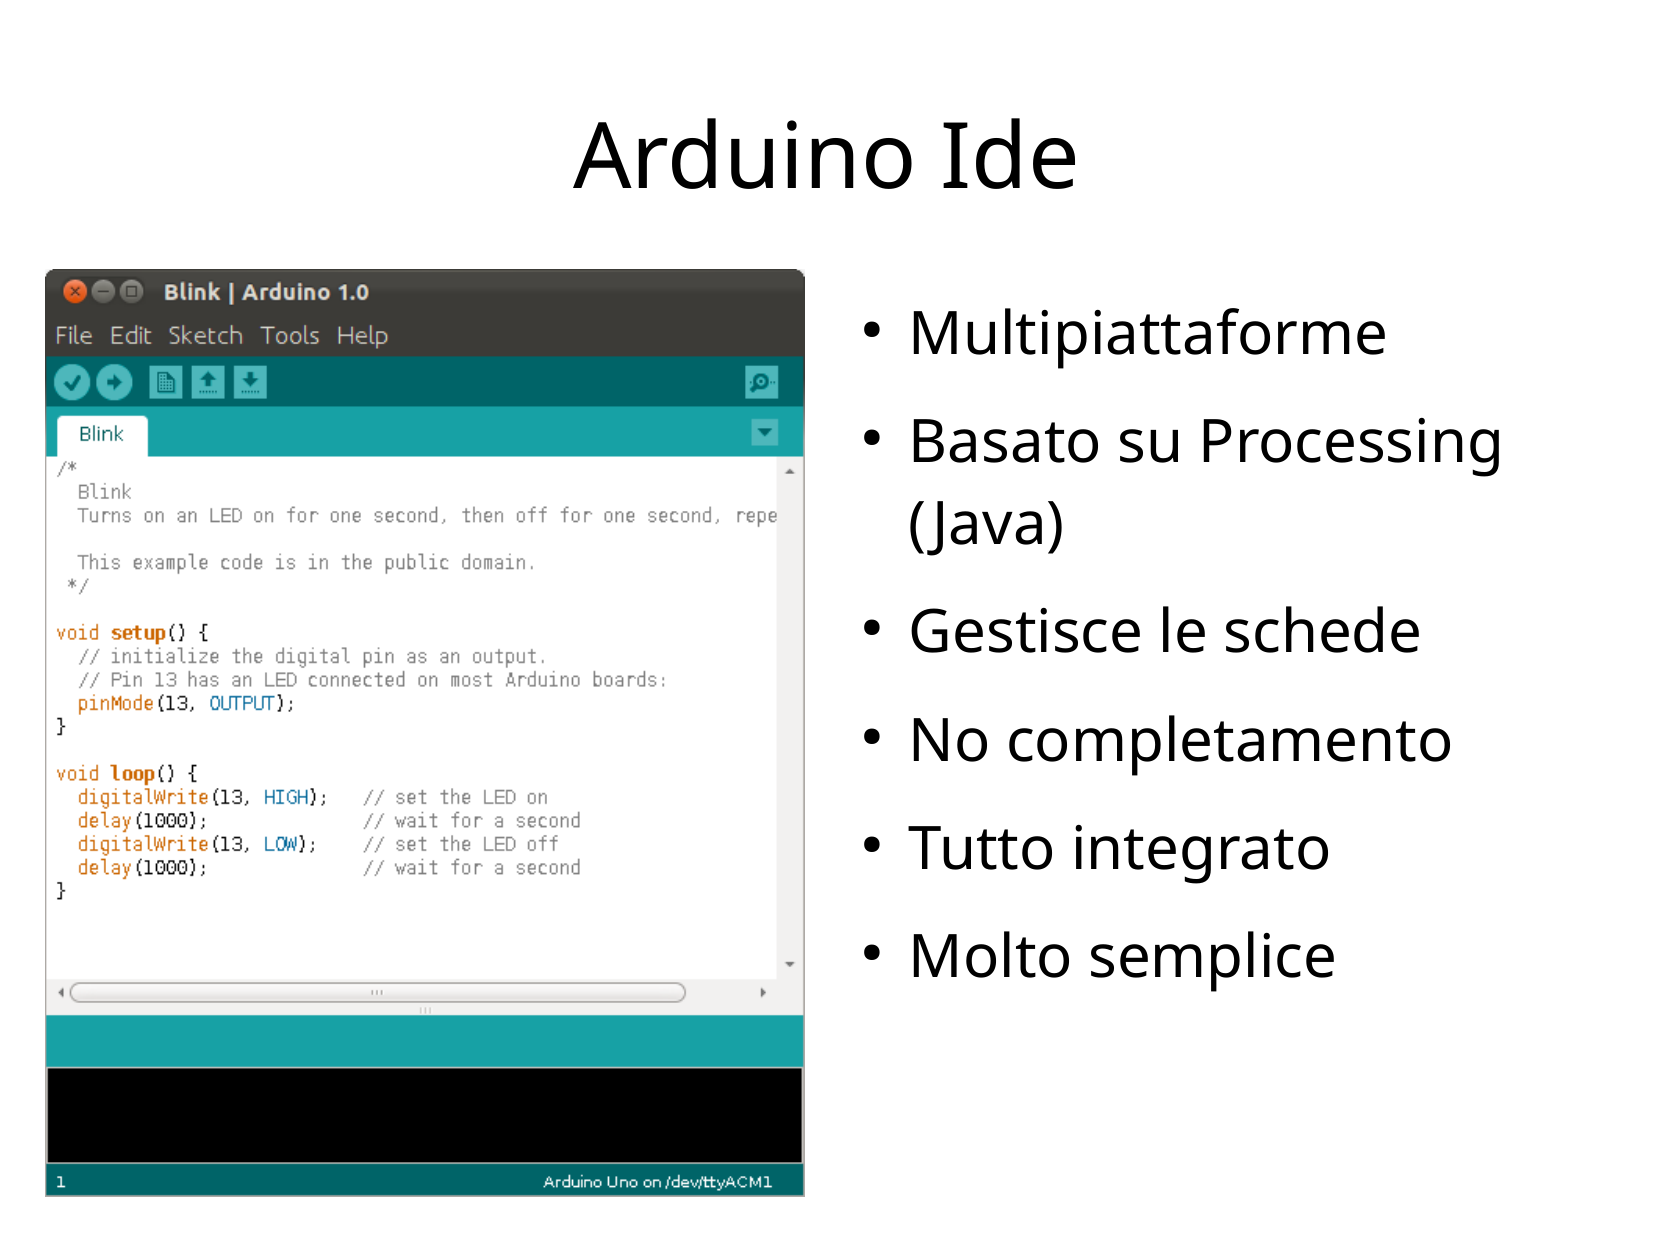

# Arduino Ide
Multipiattaforme
Basato su Processing
(Java)
Gestisce le schede
No completamento
Tutto integrato
Molto semplice